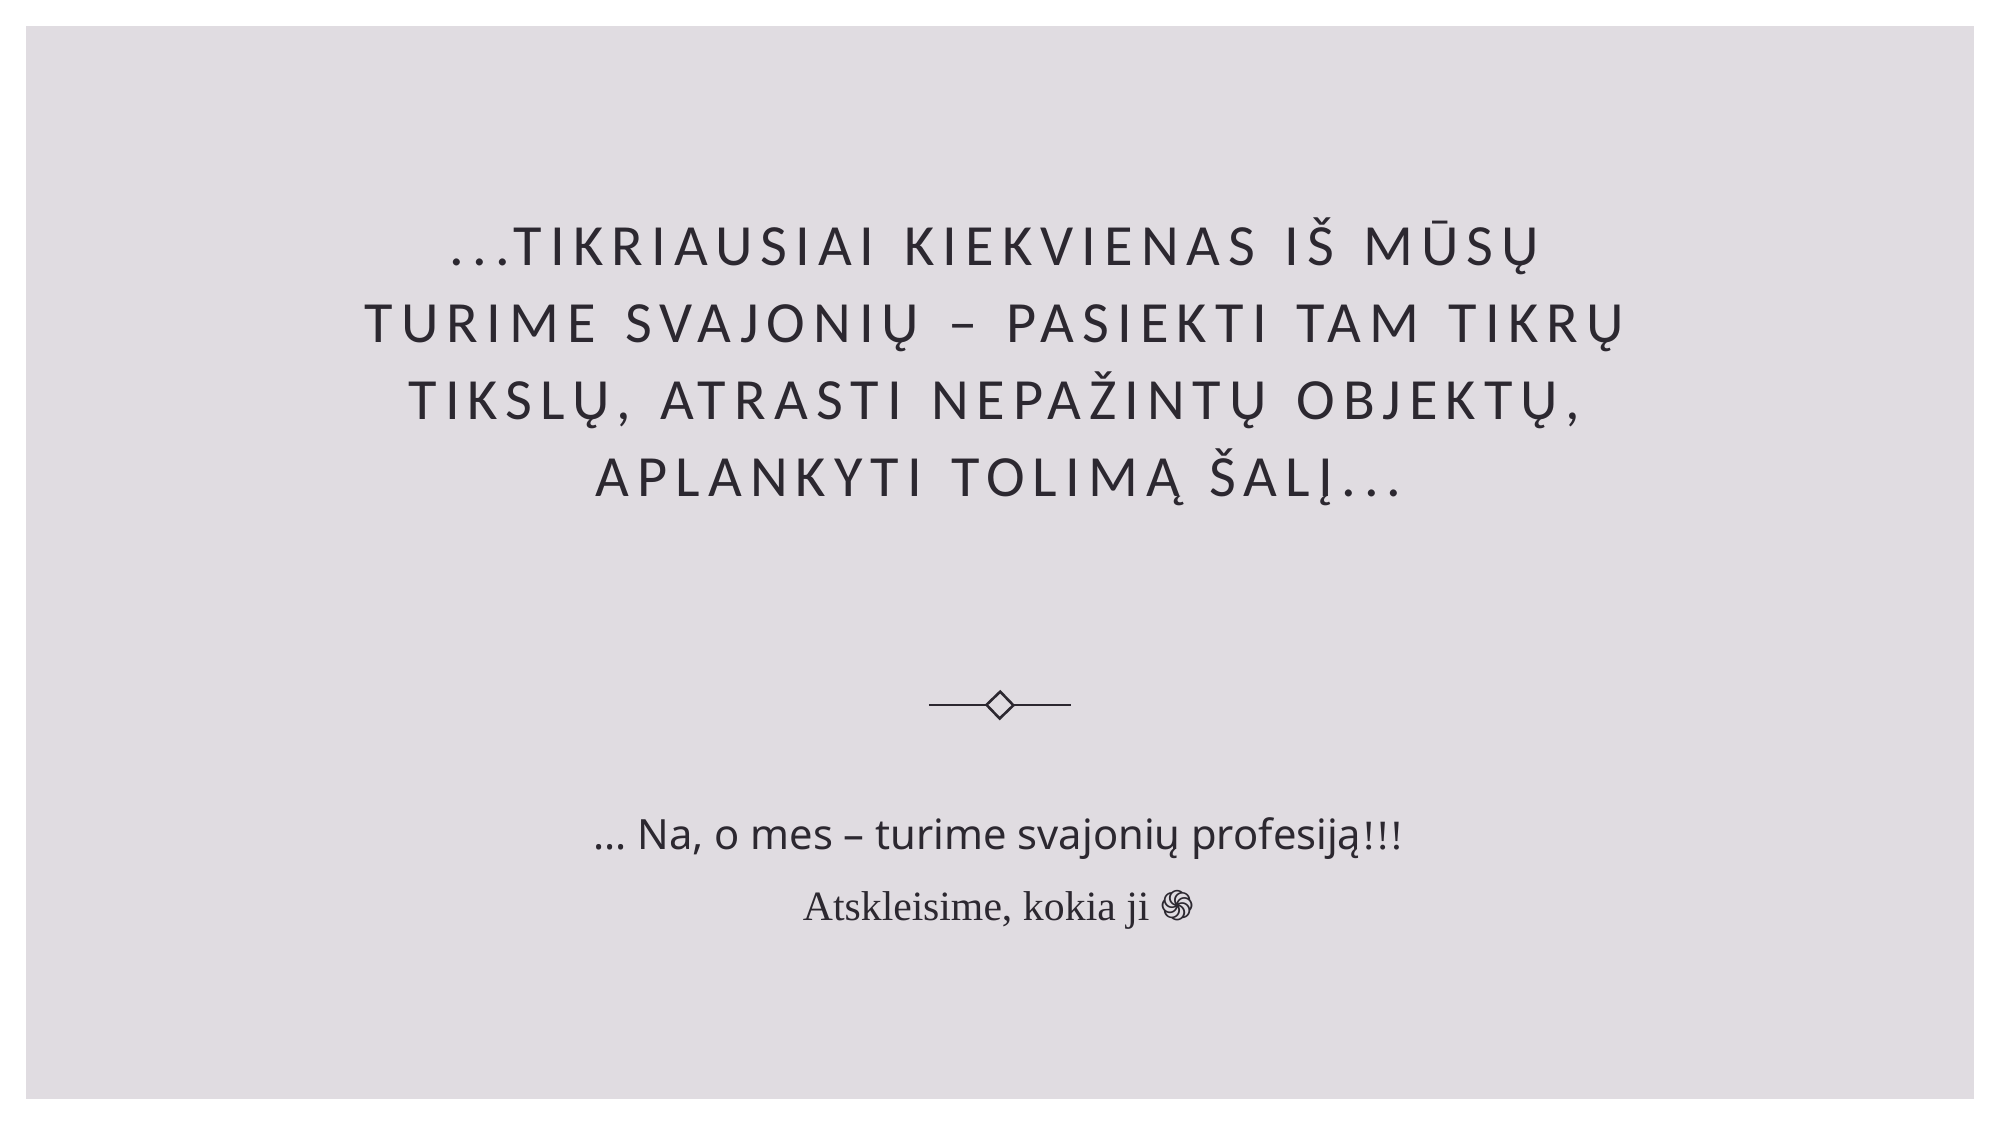

# ...tikriausiai kiekvienas iš mūsų turime svajonių – pasiekti tam tikrų tikslų, atrasti nepažintų objektų, aplankyti tolimą šalį...
... Na, o mes – turime svajonių profesiją!!!
Atskleisime, kokia ji ֍